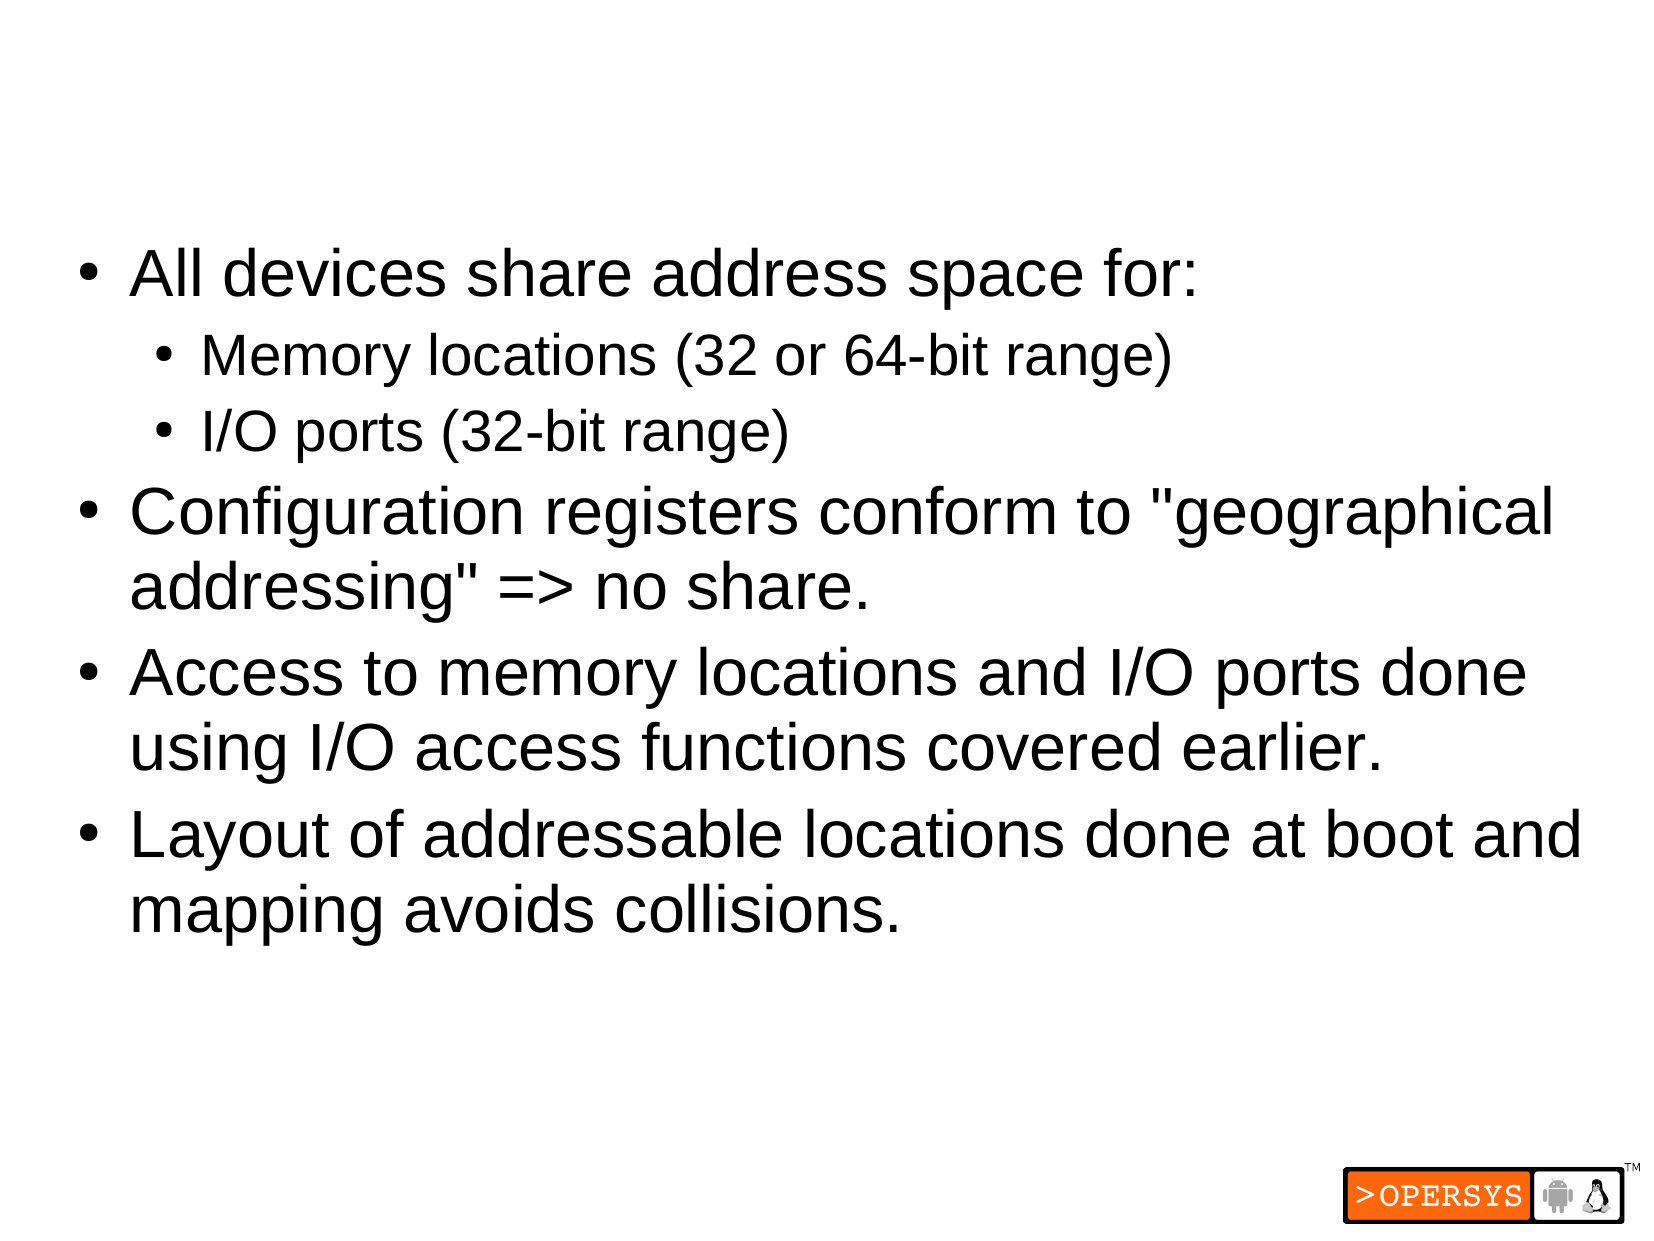

# All devices share address space for:
Memory locations (32 or 64-bit range)
I/O ports (32-bit range)
Configuration registers conform to "geographical addressing" => no share.
Access to memory locations and I/O ports done using I/O access functions covered earlier.
Layout of addressable locations done at boot and mapping avoids collisions.